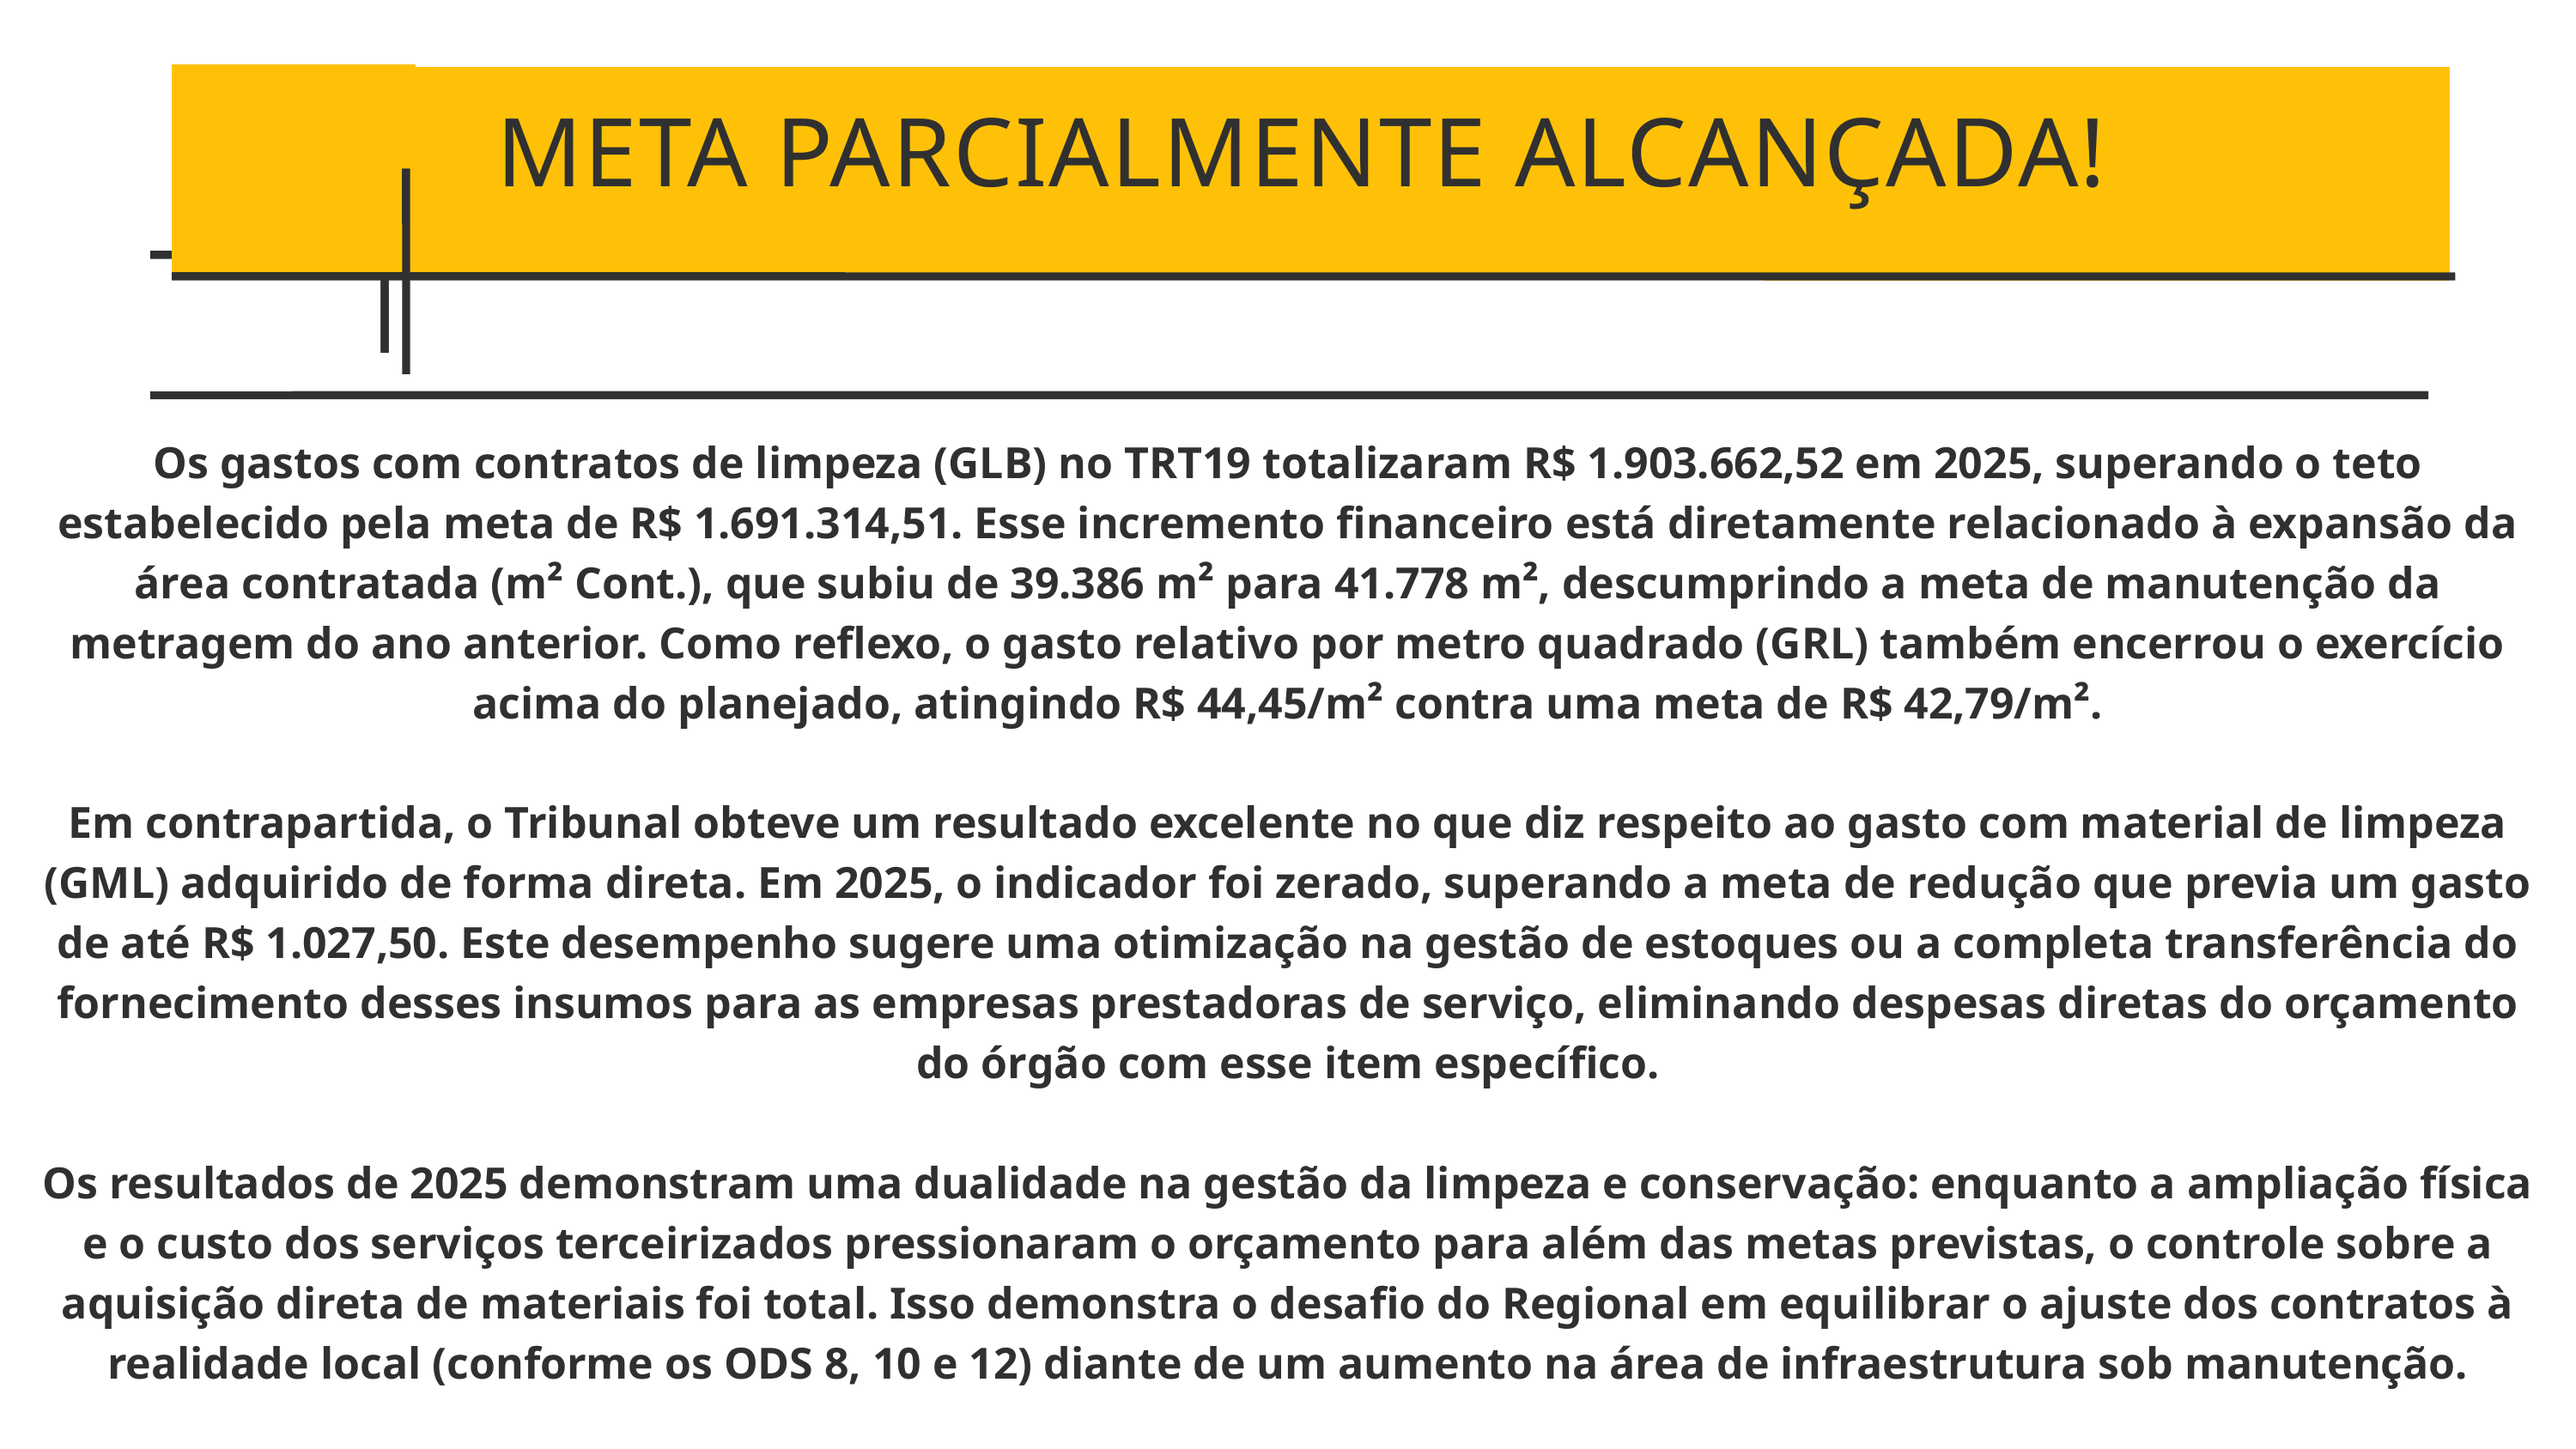

META ALCANÇADA!
META PARCIALMENTE ALCANÇADA!
Os gastos com contratos de limpeza (GLB) no TRT19 totalizaram R$ 1.903.662,52 em 2025, superando o teto estabelecido pela meta de R$ 1.691.314,51. Esse incremento financeiro está diretamente relacionado à expansão da área contratada (m² Cont.), que subiu de 39.386 m² para 41.778 m², descumprindo a meta de manutenção da metragem do ano anterior. Como reflexo, o gasto relativo por metro quadrado (GRL) também encerrou o exercício acima do planejado, atingindo R$ 44,45/m² contra uma meta de R$ 42,79/m².
Em contrapartida, o Tribunal obteve um resultado excelente no que diz respeito ao gasto com material de limpeza (GML) adquirido de forma direta. Em 2025, o indicador foi zerado, superando a meta de redução que previa um gasto de até R$ 1.027,50. Este desempenho sugere uma otimização na gestão de estoques ou a completa transferência do fornecimento desses insumos para as empresas prestadoras de serviço, eliminando despesas diretas do orçamento do órgão com esse item específico.
Os resultados de 2025 demonstram uma dualidade na gestão da limpeza e conservação: enquanto a ampliação física e o custo dos serviços terceirizados pressionaram o orçamento para além das metas previstas, o controle sobre a aquisição direta de materiais foi total. Isso demonstra o desafio do Regional em equilibrar o ajuste dos contratos à realidade local (conforme os ODS 8, 10 e 12) diante de um aumento na área de infraestrutura sob manutenção.